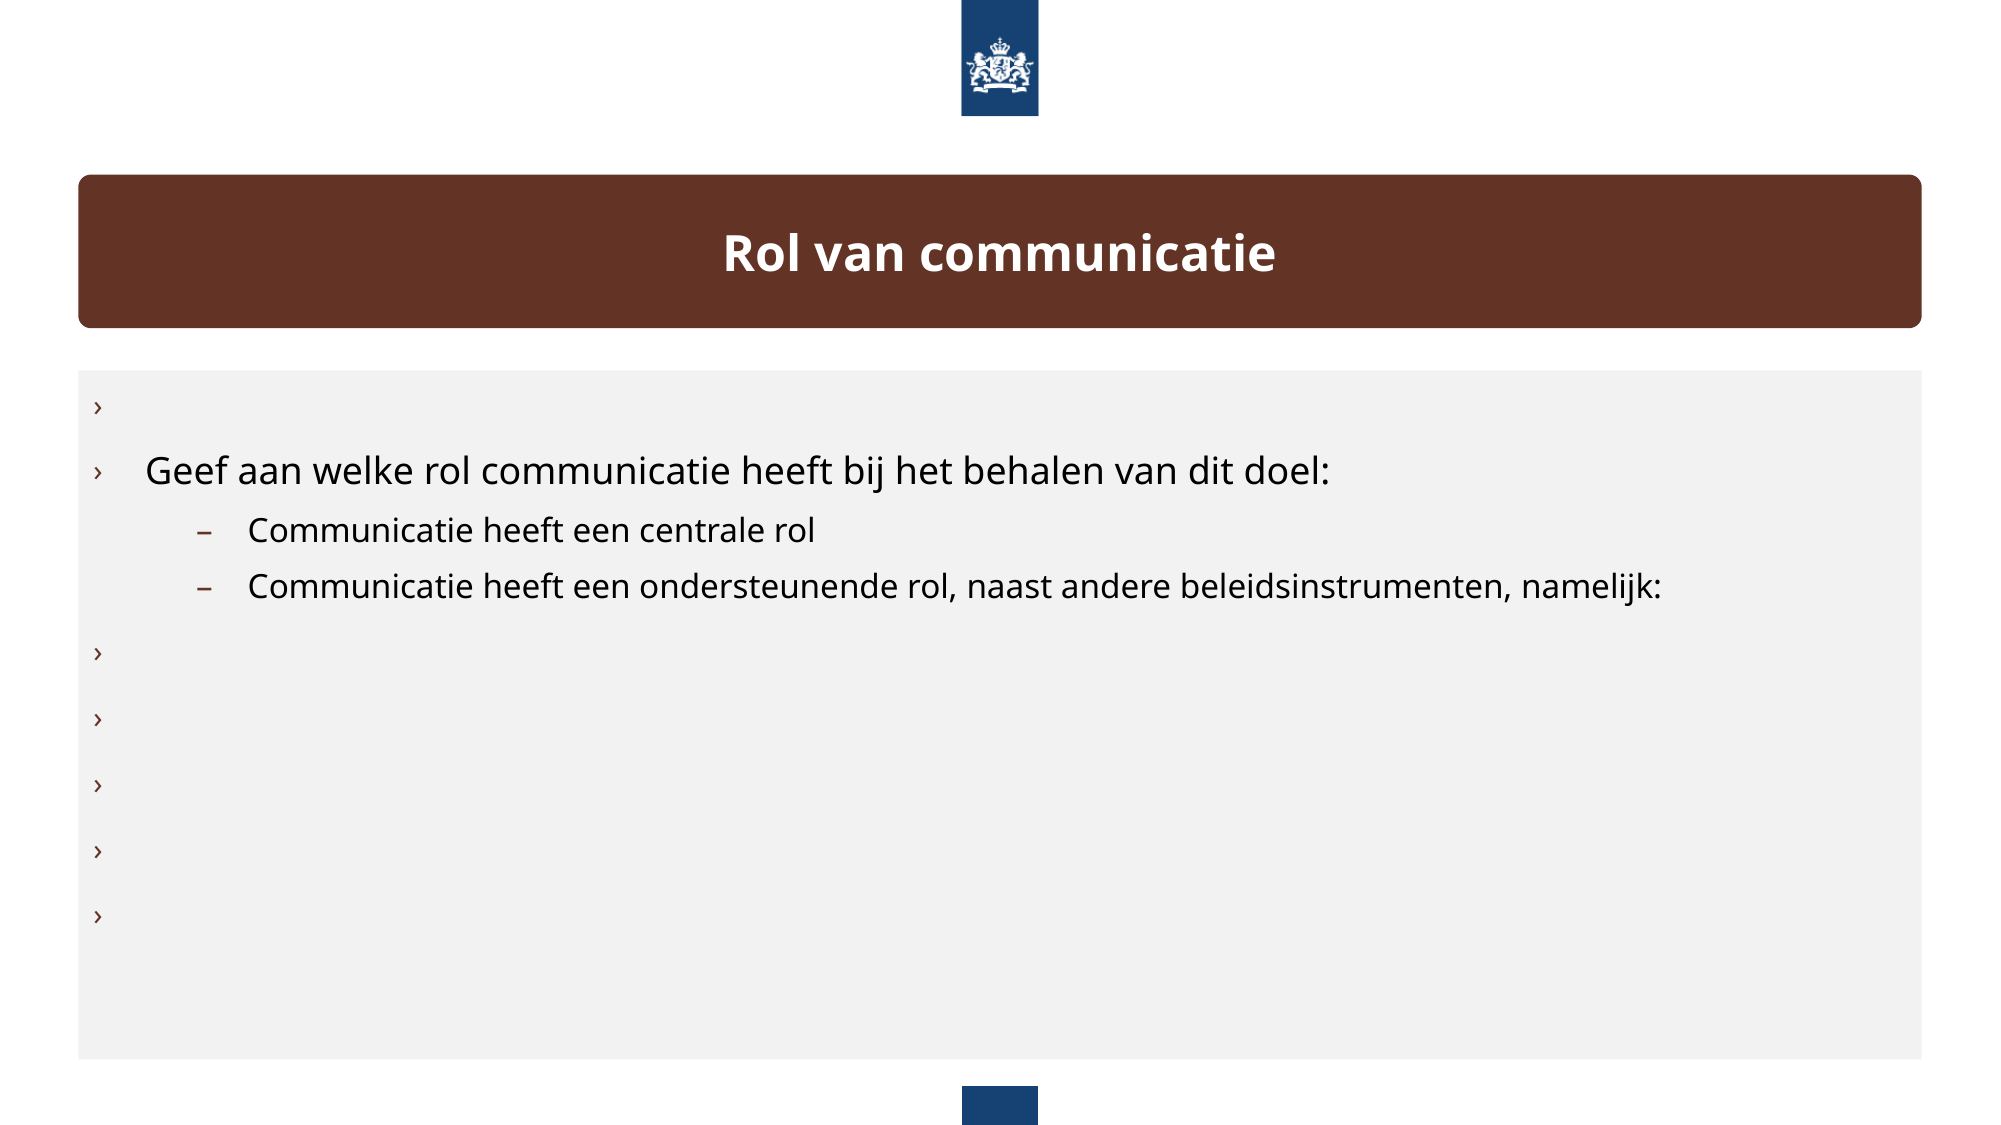

Rol van communicatie
Geef aan welke rol communicatie heeft bij het behalen van dit doel:
Communicatie heeft een centrale rol
Communicatie heeft een ondersteunende rol, naast andere beleidsinstrumenten, namelijk: